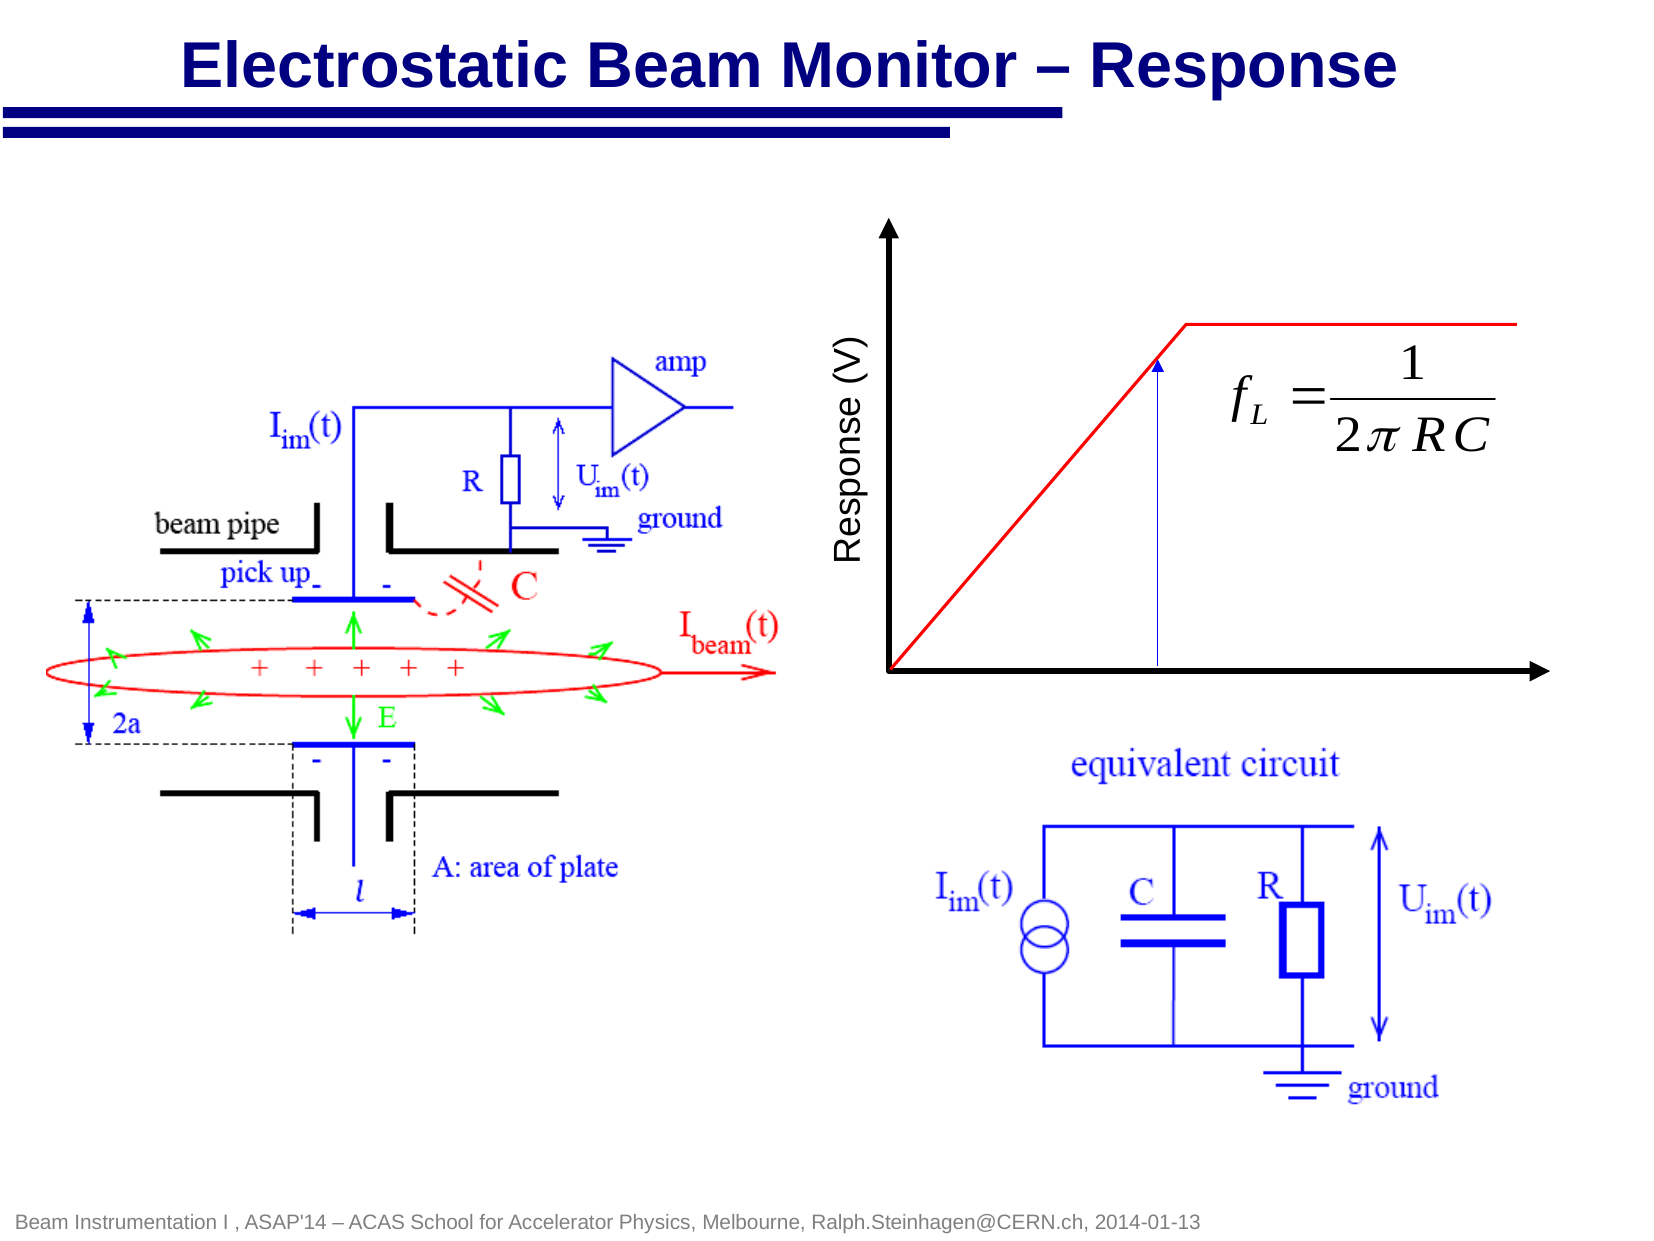

# Electrostatic Beam Monitor – Response
Response (V)
0